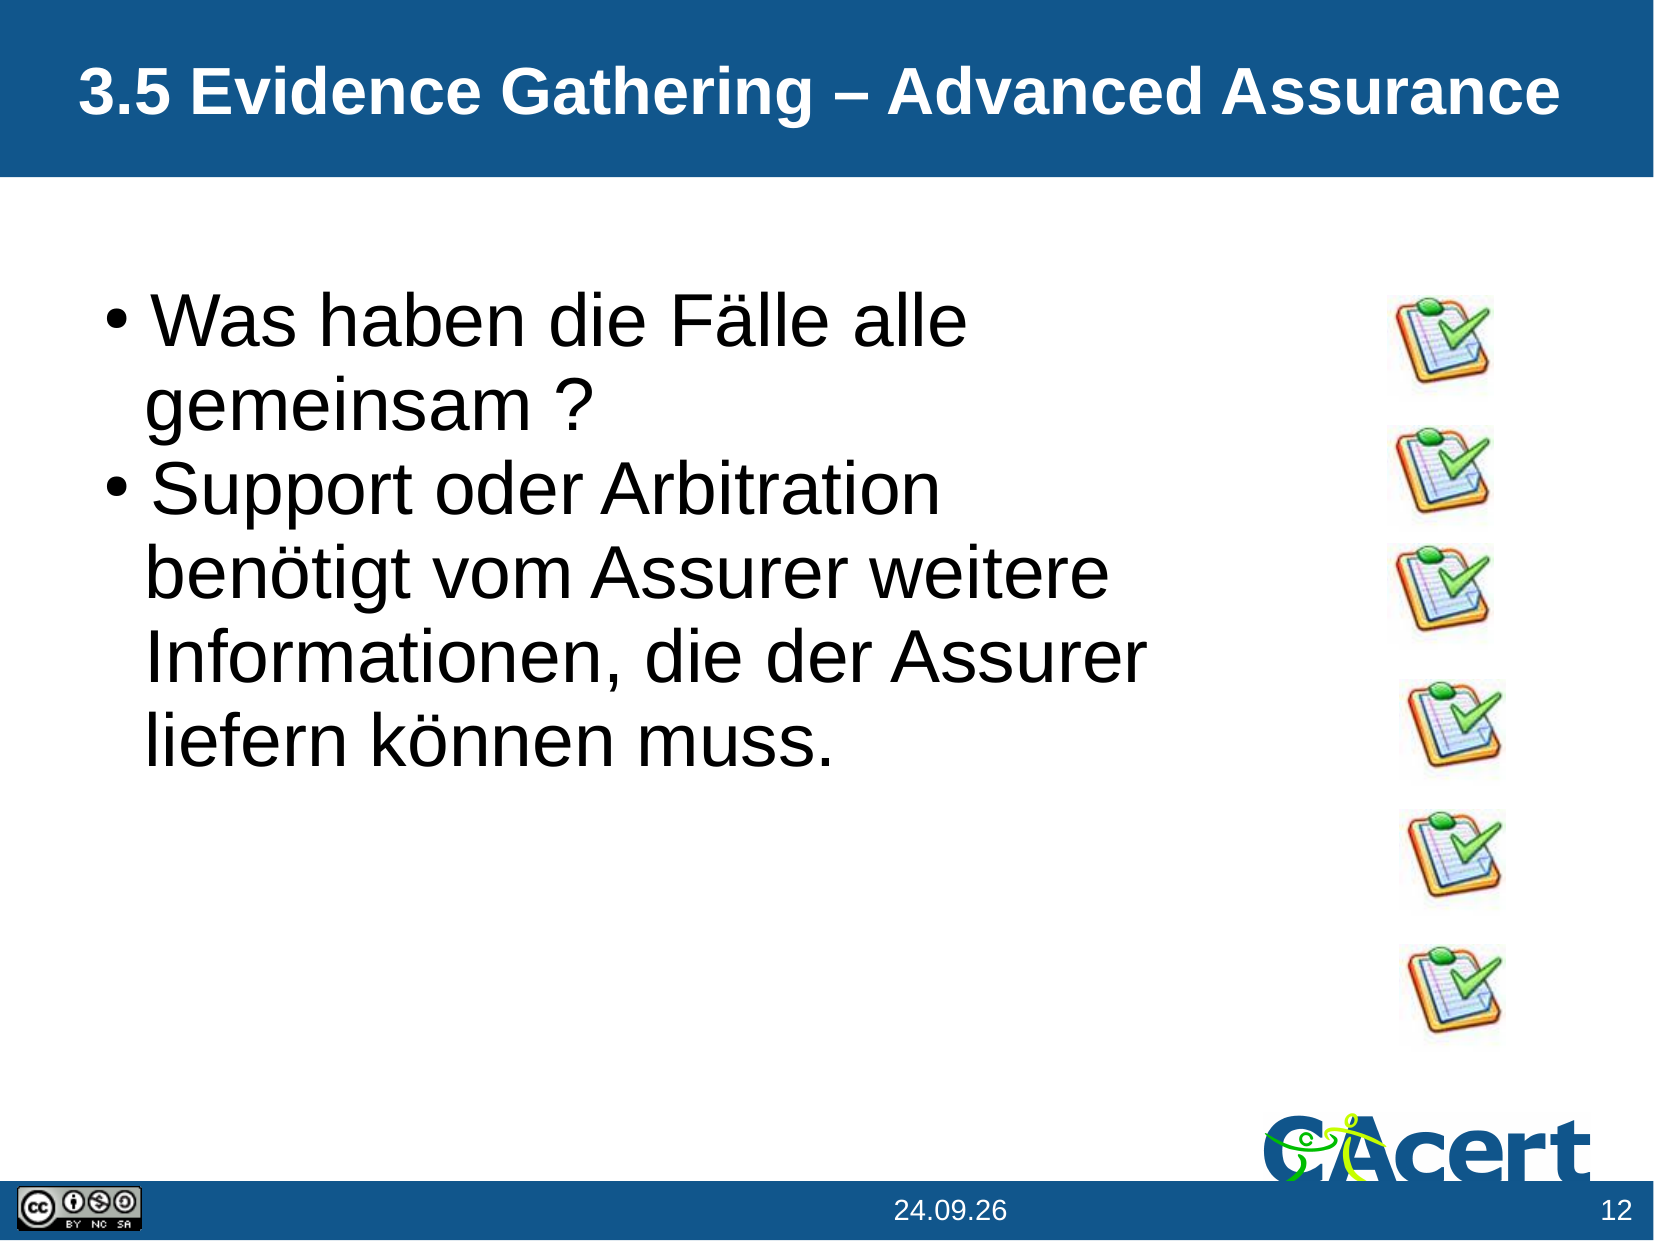

# 3.5 Evidence Gathering – Advanced Assurance
 Was haben die Fälle alle
 gemeinsam ?
 Support oder Arbitration
 benötigt vom Assurer weitere
 Informationen, die der Assurer
 liefern können muss.